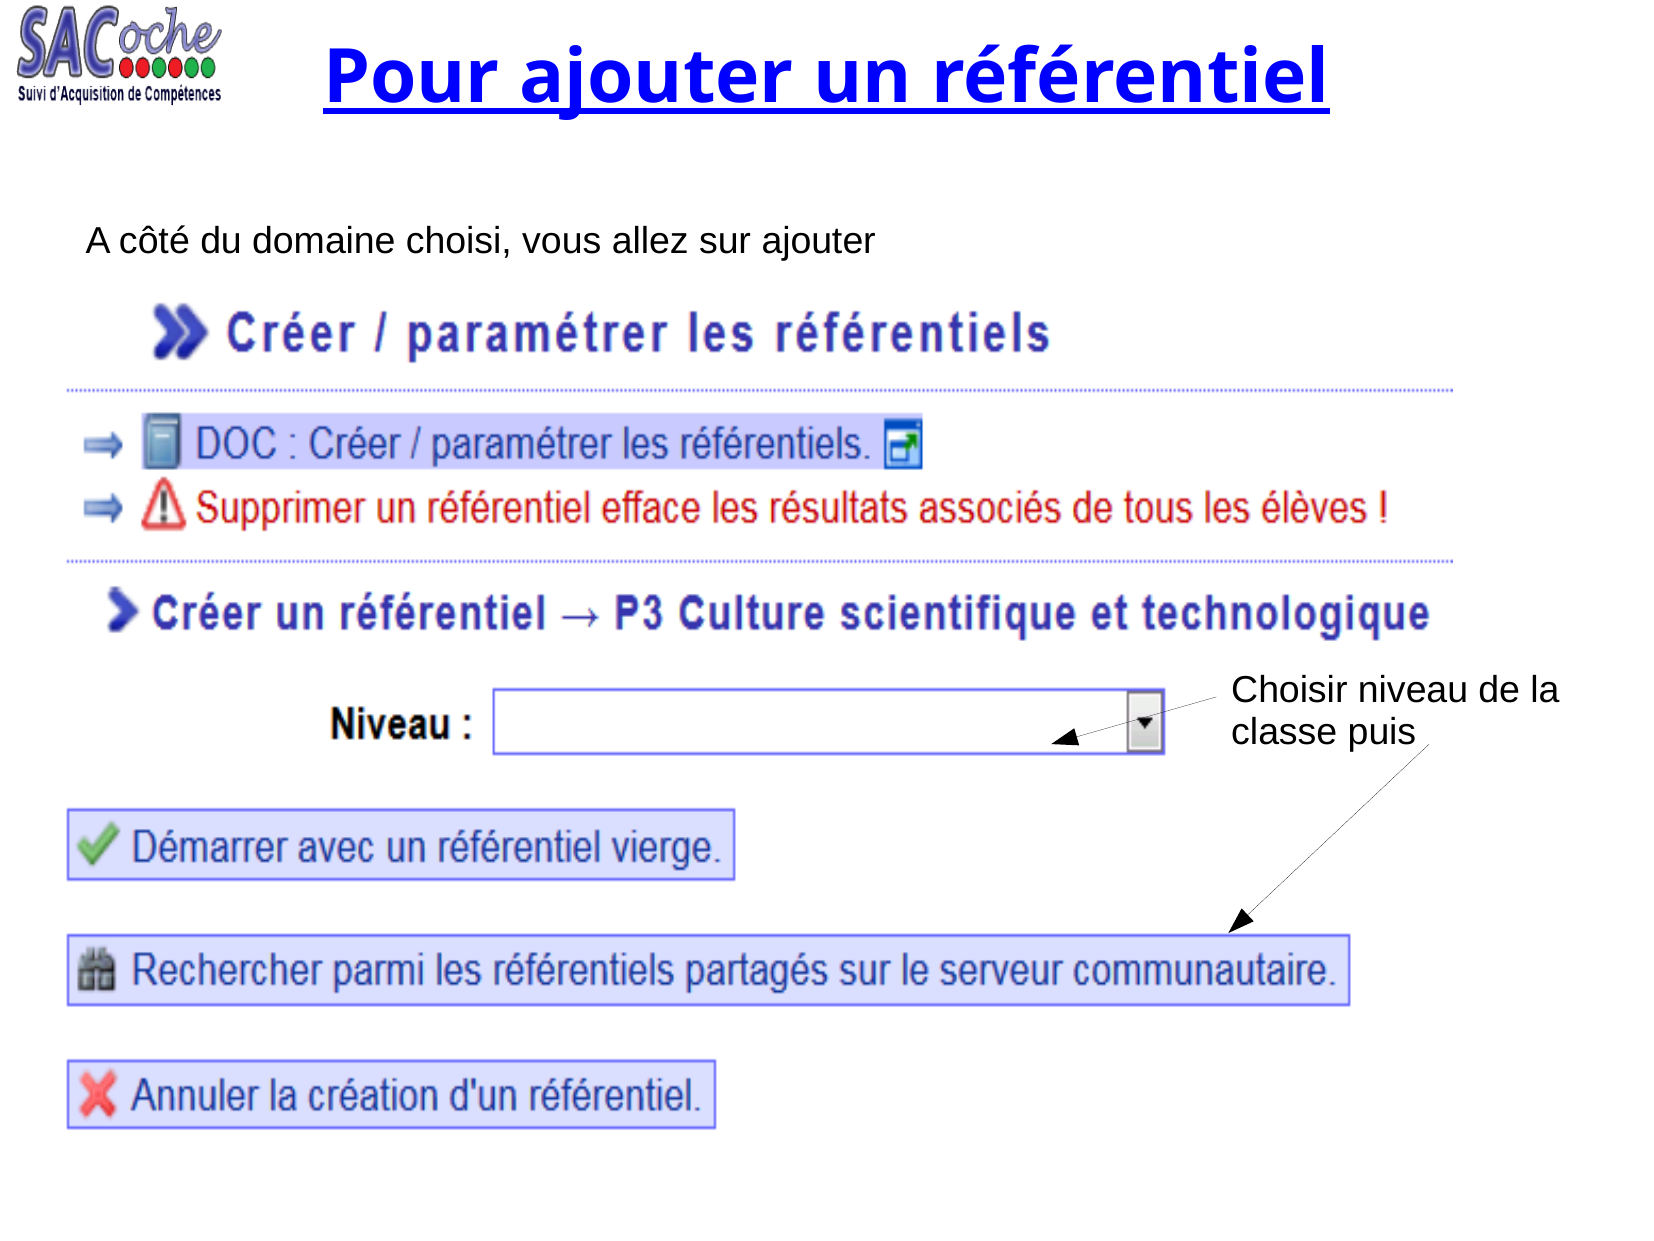

# Pour ajouter un référentiel
A côté du domaine choisi, vous allez sur ajouter
Choisir niveau de la classe puis